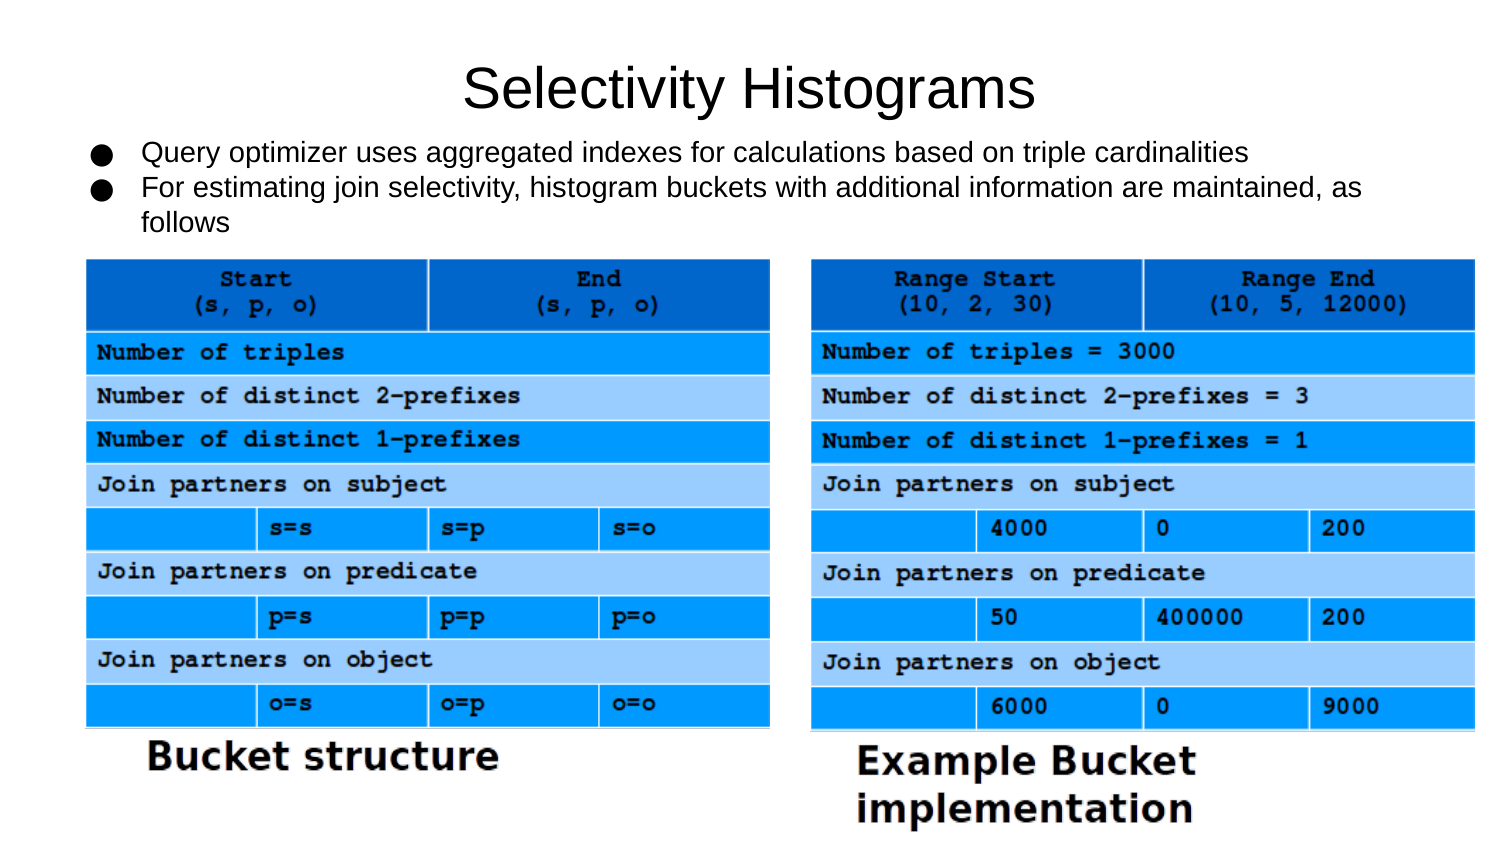

Selectivity Histograms
Query optimizer uses aggregated indexes for calculations based on triple cardinalities
For estimating join selectivity, histogram buckets with additional information are maintained, as follows